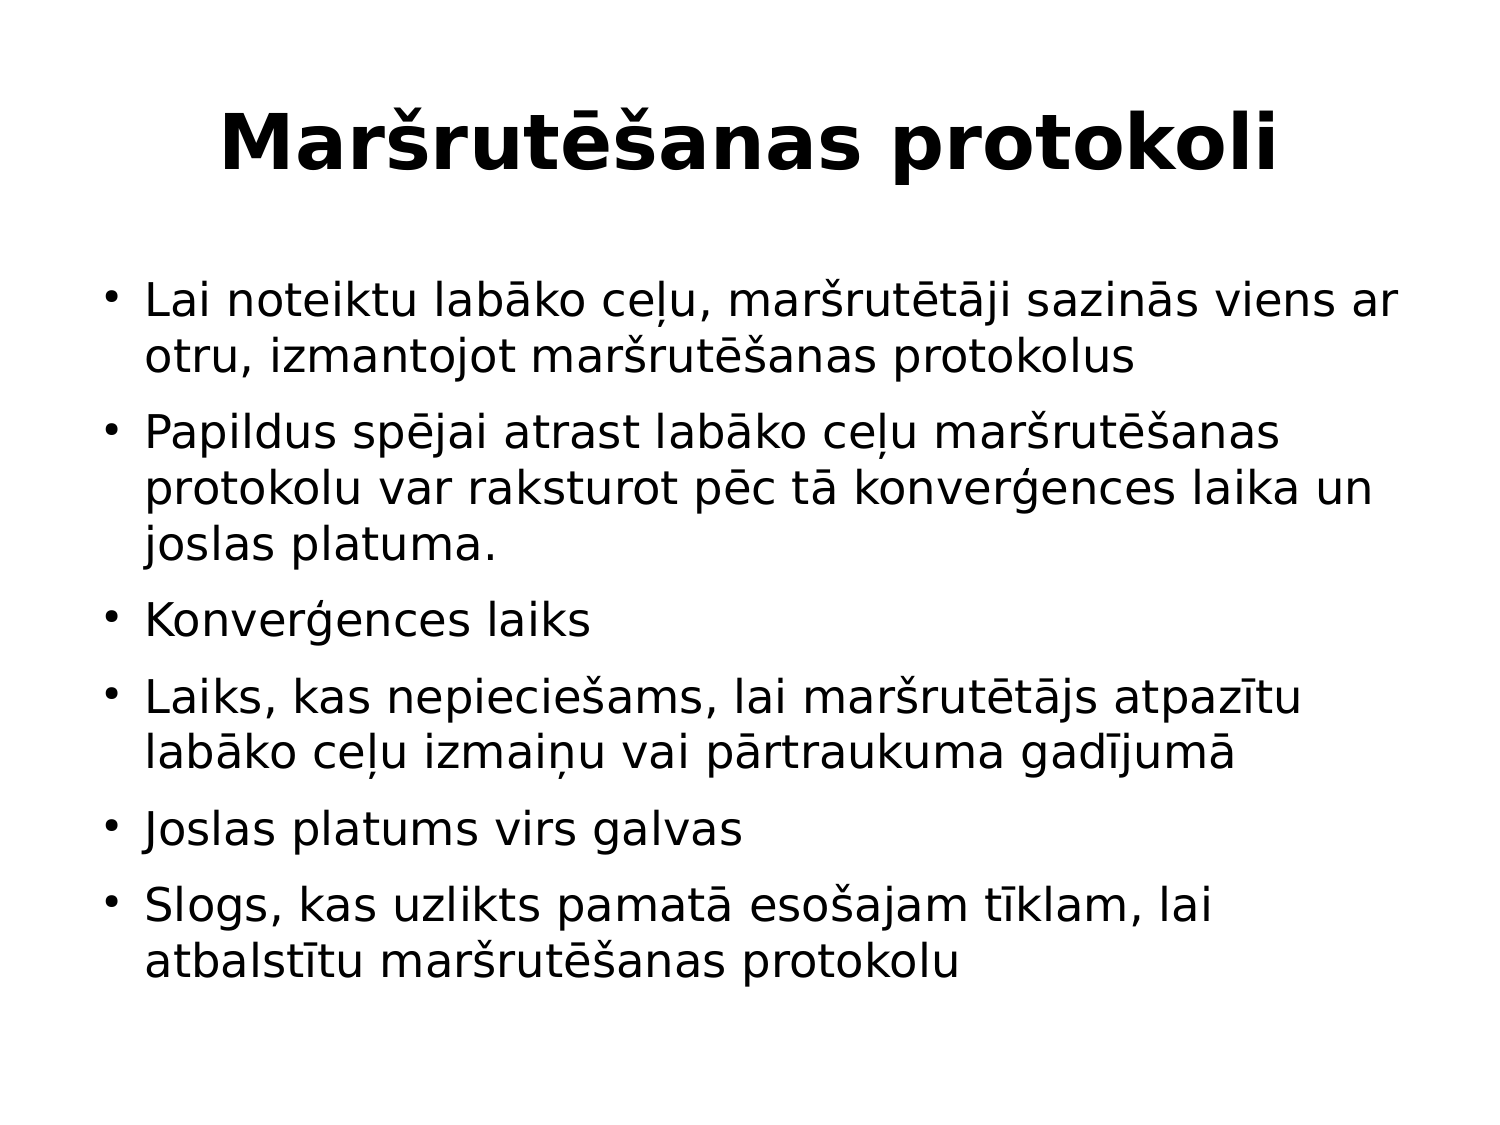

# Maršrutēšanas protokoli
Lai noteiktu labāko ceļu, maršrutētāji sazinās viens ar otru, izmantojot maršrutēšanas protokolus
Papildus spējai atrast labāko ceļu maršrutēšanas protokolu var raksturot pēc tā konverģences laika un joslas platuma.
Konverģences laiks
Laiks, kas nepieciešams, lai maršrutētājs atpazītu labāko ceļu izmaiņu vai pārtraukuma gadījumā
Joslas platums virs galvas
Slogs, kas uzlikts pamatā esošajam tīklam, lai atbalstītu maršrutēšanas protokolu